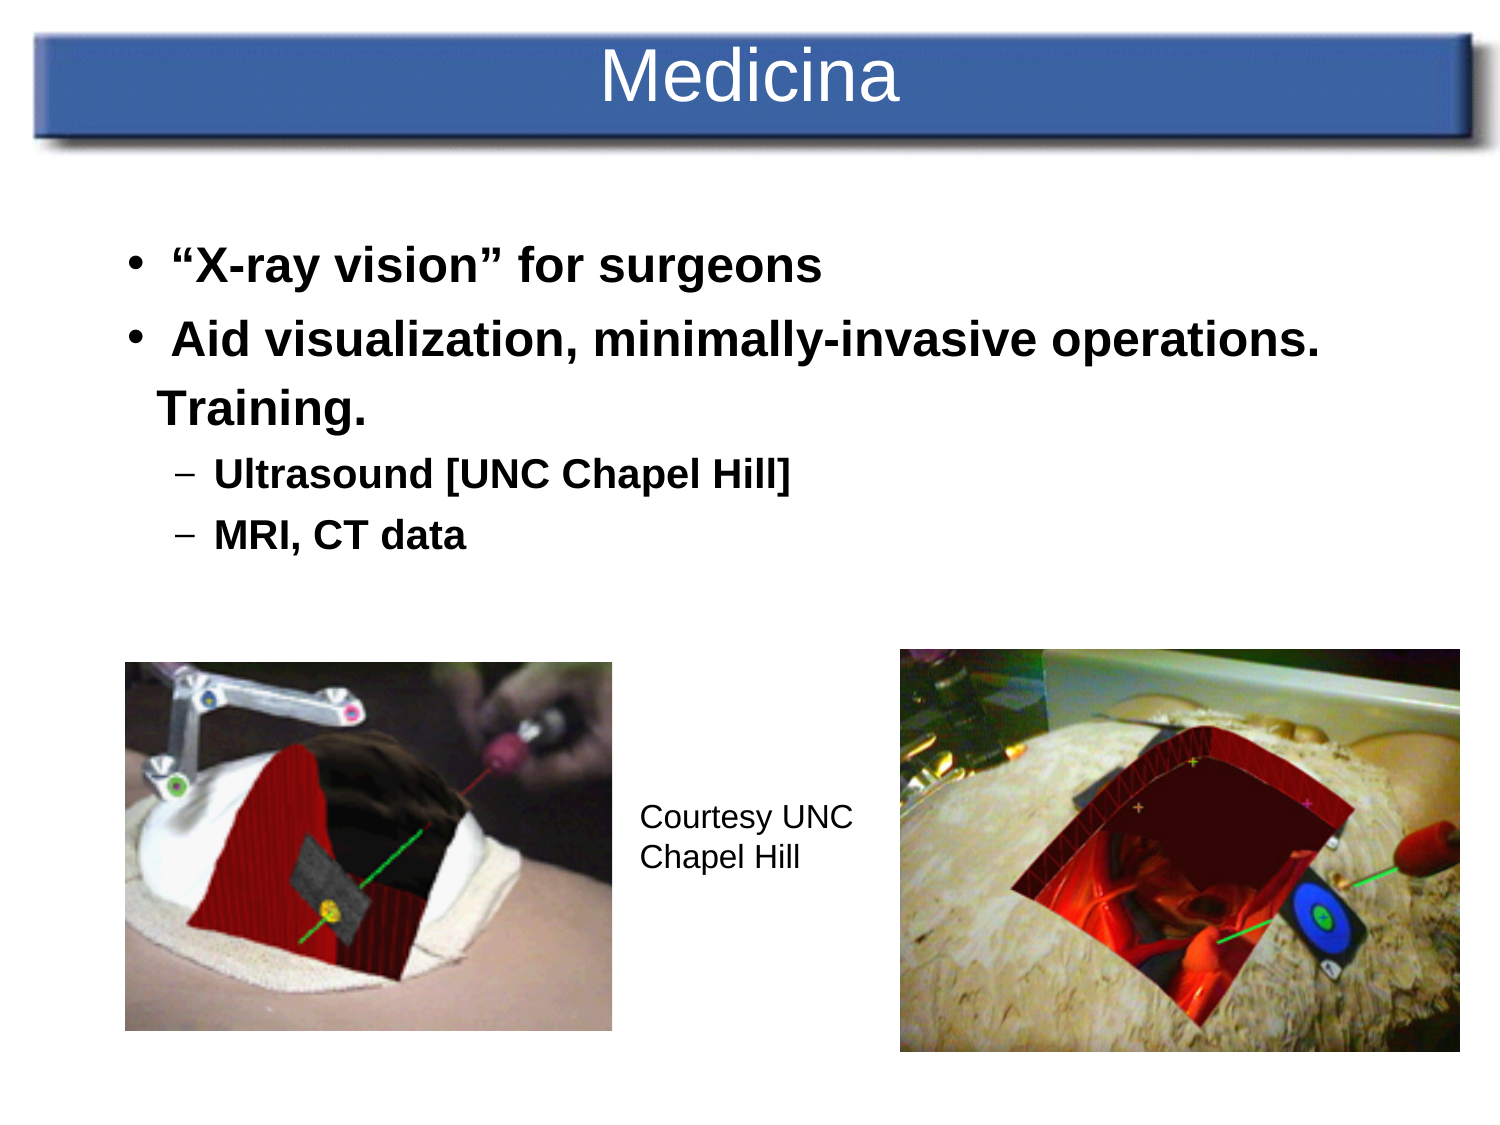

# Medicina
 “X-ray vision” for surgeons
 Aid visualization, minimally-invasive operations. Training.
 Ultrasound [UNC Chapel Hill]
 MRI, CT data
Courtesy UNC Chapel Hill